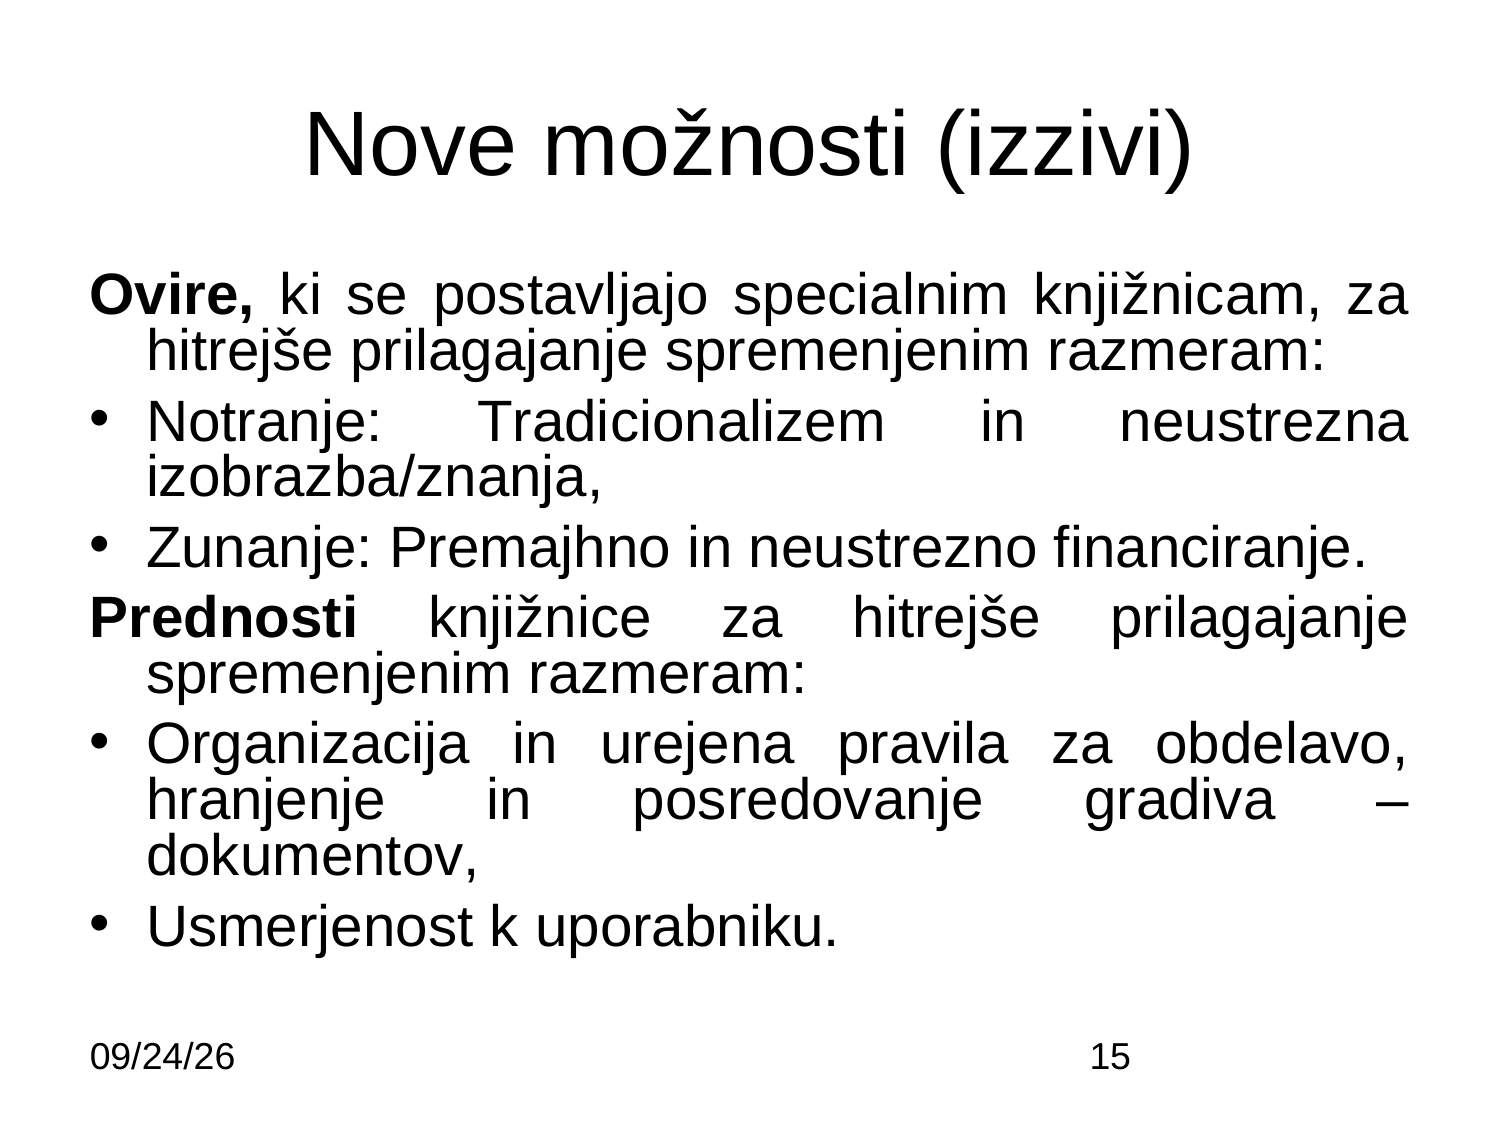

# Nove možnosti (izzivi)
Ovire, ki se postavljajo specialnim knjižnicam, za hitrejše prilagajanje spremenjenim razmeram:
Notranje: Tradicionalizem in neustrezna izobrazba/znanja,
Zunanje: Premajhno in neustrezno financiranje.
Prednosti knjižnice za hitrejše prilagajanje spremenjenim razmeram:
Organizacija in urejena pravila za obdelavo, hranjenje in posredovanje gradiva – dokumentov,
Usmerjenost k uporabniku.
15